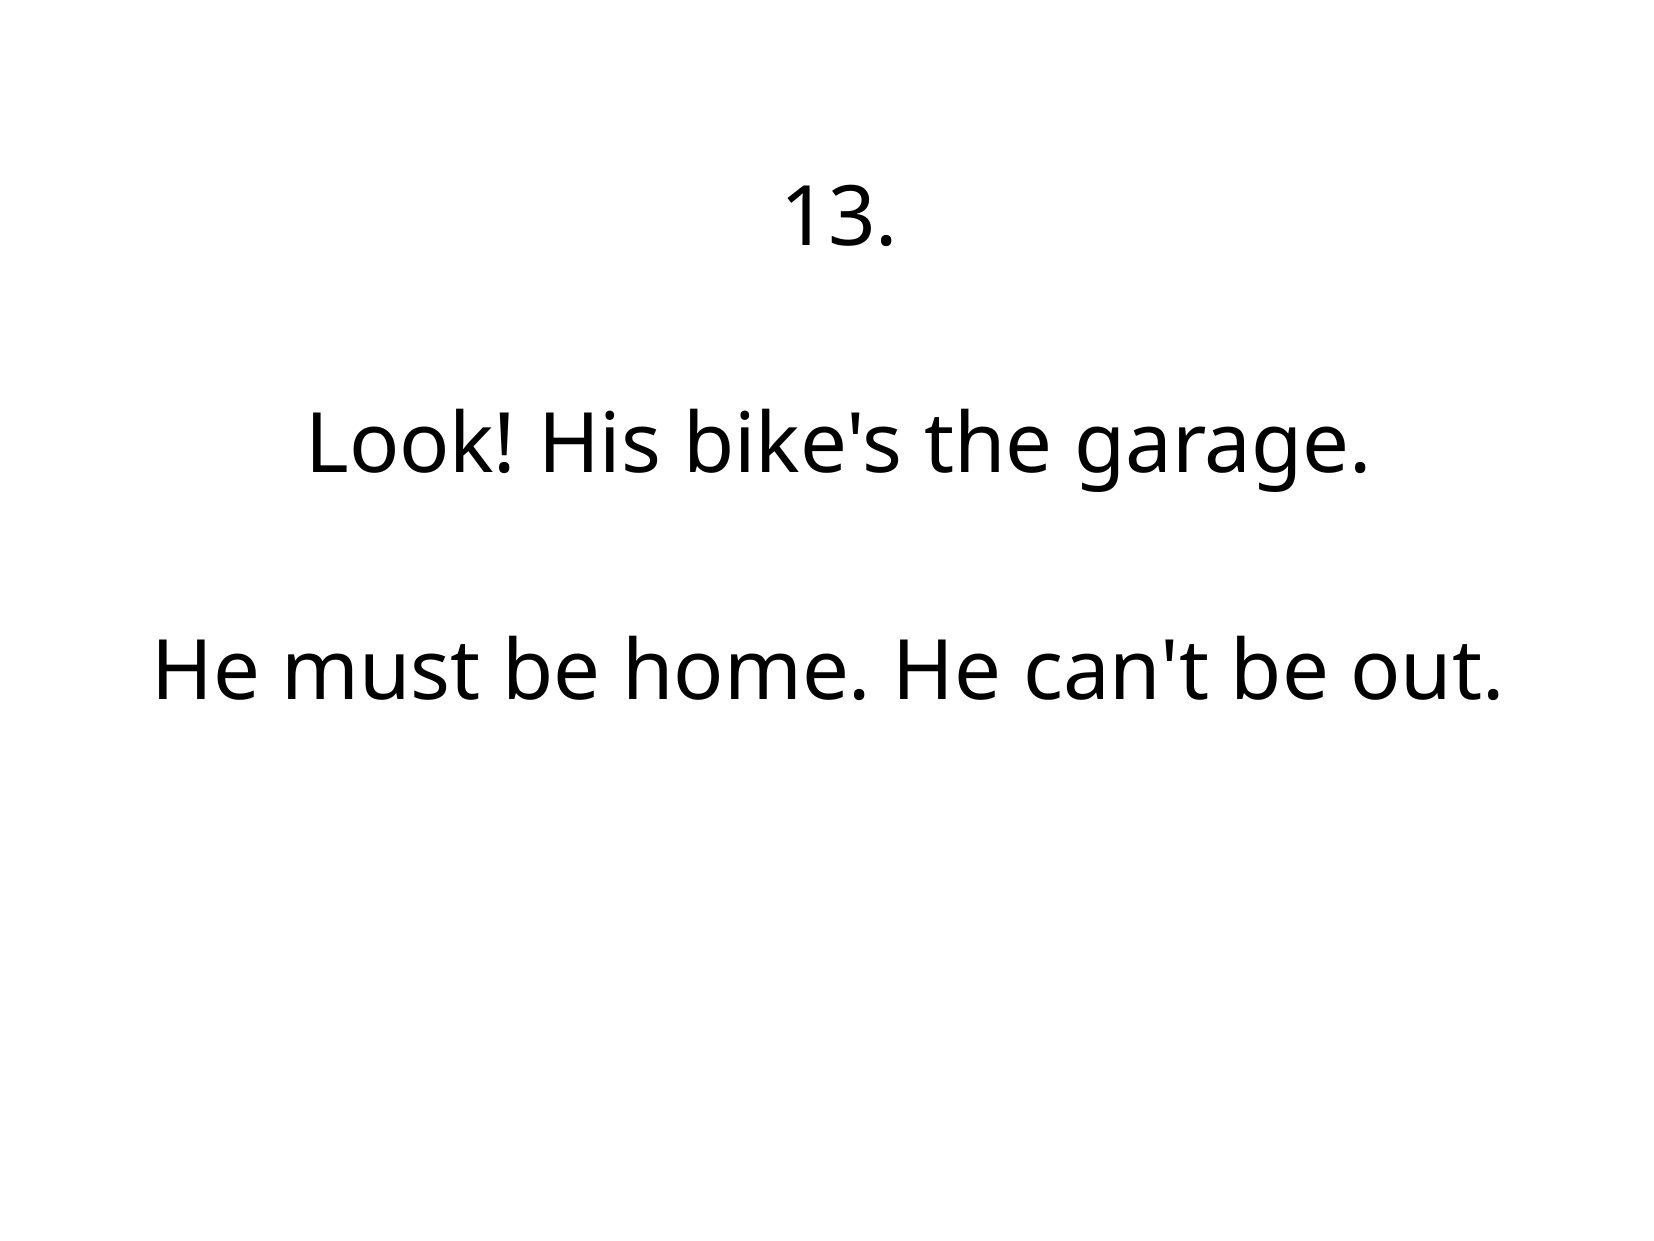

13.
Look! His bike's the garage.
He must be home. He can't be out.